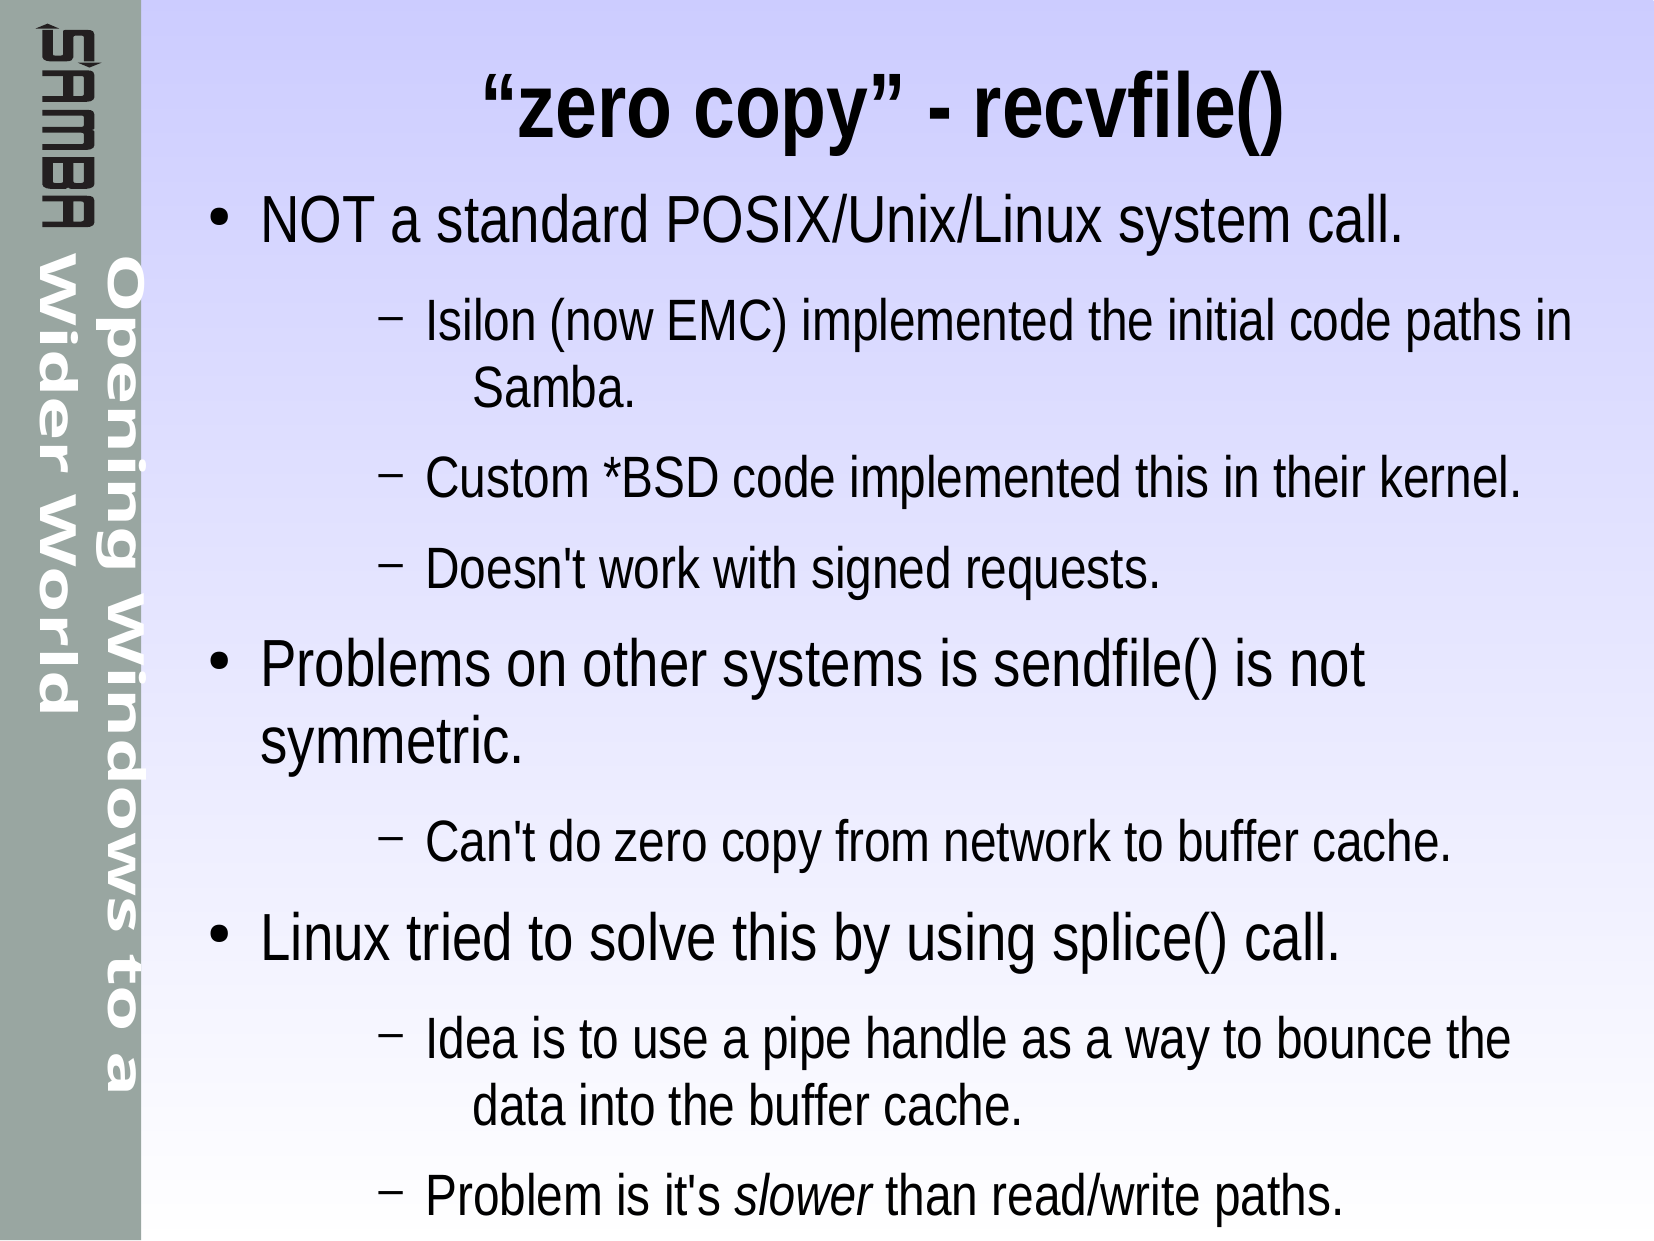

# “zero copy” - recvfile()
NOT a standard POSIX/Unix/Linux system call.
Isilon (now EMC) implemented the initial code paths in Samba.
Custom *BSD code implemented this in their kernel.
Doesn't work with signed requests.
Problems on other systems is sendfile() is not symmetric.
Can't do zero copy from network to buffer cache.
Linux tried to solve this by using splice() call.
Idea is to use a pipe handle as a way to bounce the data into the buffer cache.
Problem is it's slower than read/write paths.